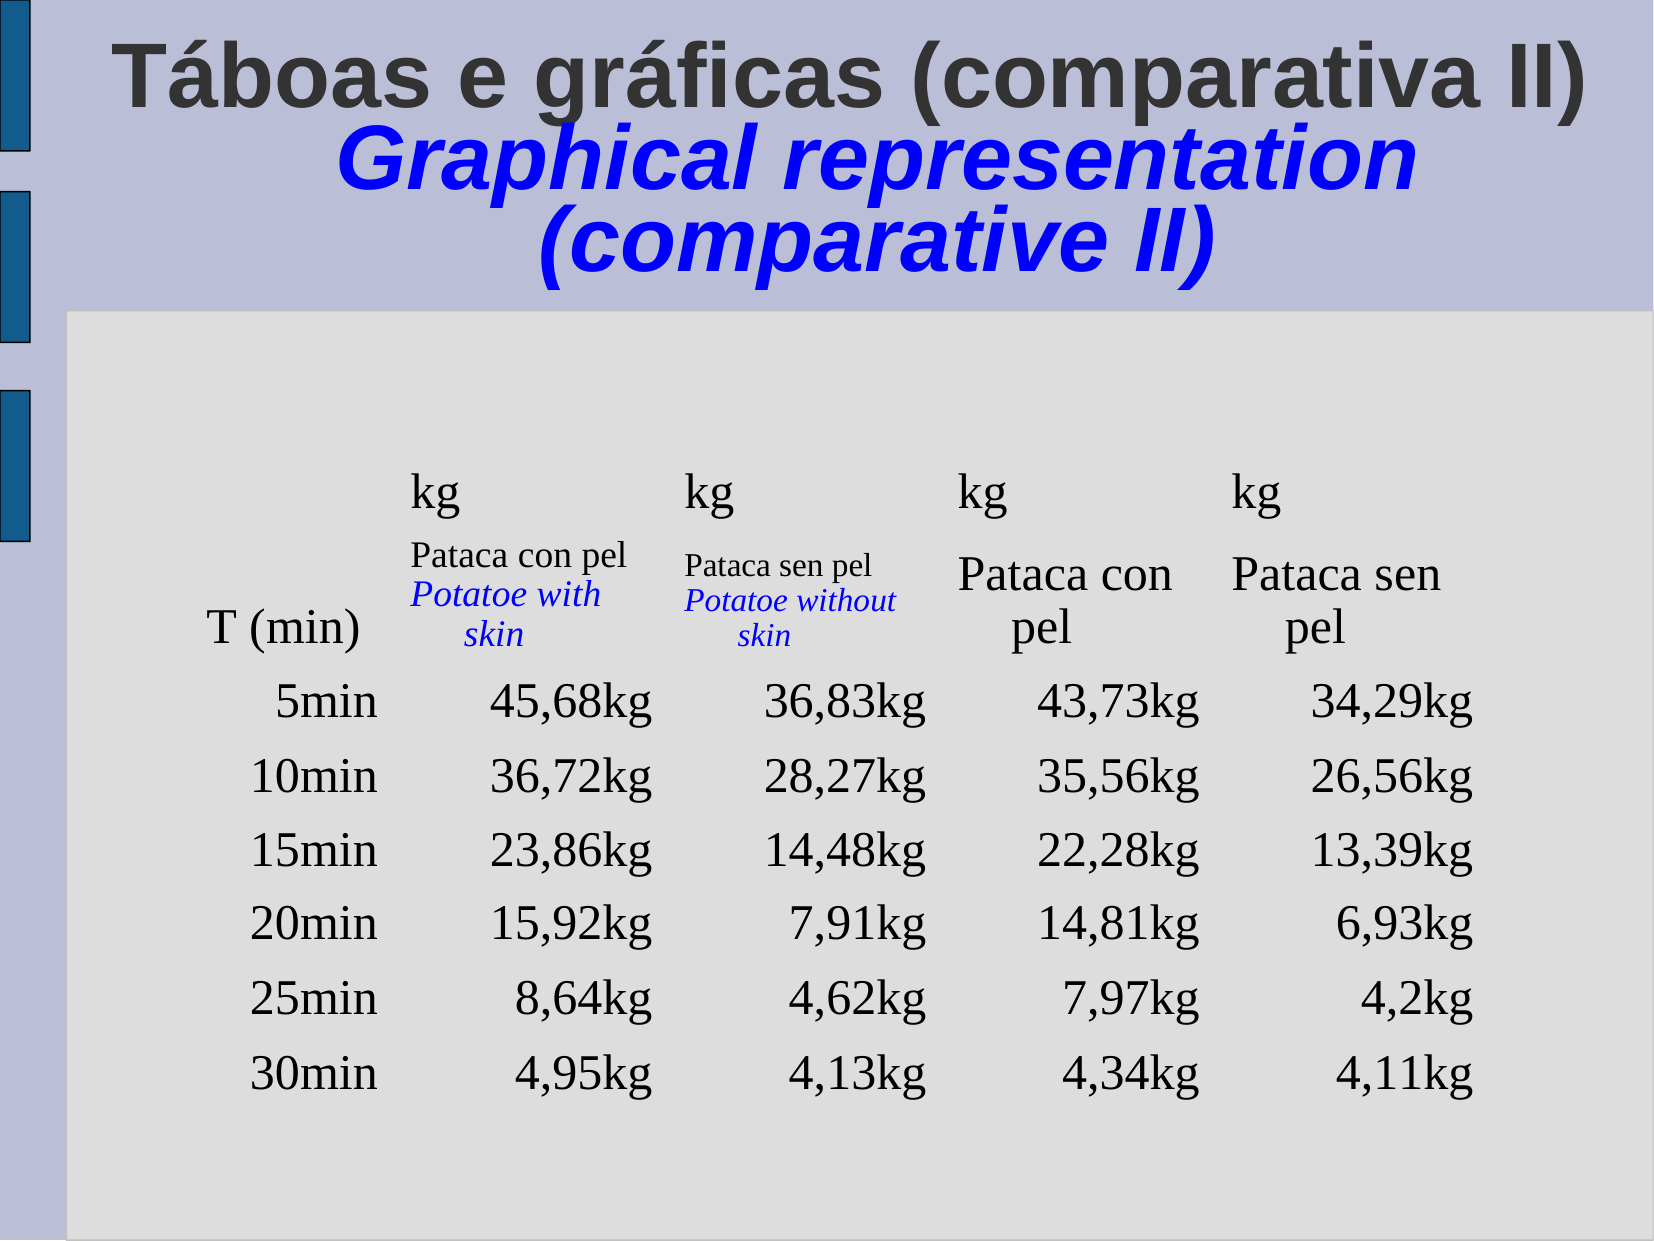

Táboas e gráficas (comparativa II)
Graphical representation (comparative II)
kg
kg
kg
kg
Pataca con pel
Potatoe with skin
T (min)
Pataca sen pel
Potatoe without skin
Pataca con pel
Pataca sen pel
5min
45,68kg
36,83kg
43,73kg
34,29kg
10min
36,72kg
28,27kg
35,56kg
26,56kg
15min
23,86kg
14,48kg
22,28kg
13,39kg
20min
15,92kg
7,91kg
14,81kg
6,93kg
25min
8,64kg
4,62kg
7,97kg
4,2kg
44,11kg
30min
4,95kg
4,13kg
4,34kg